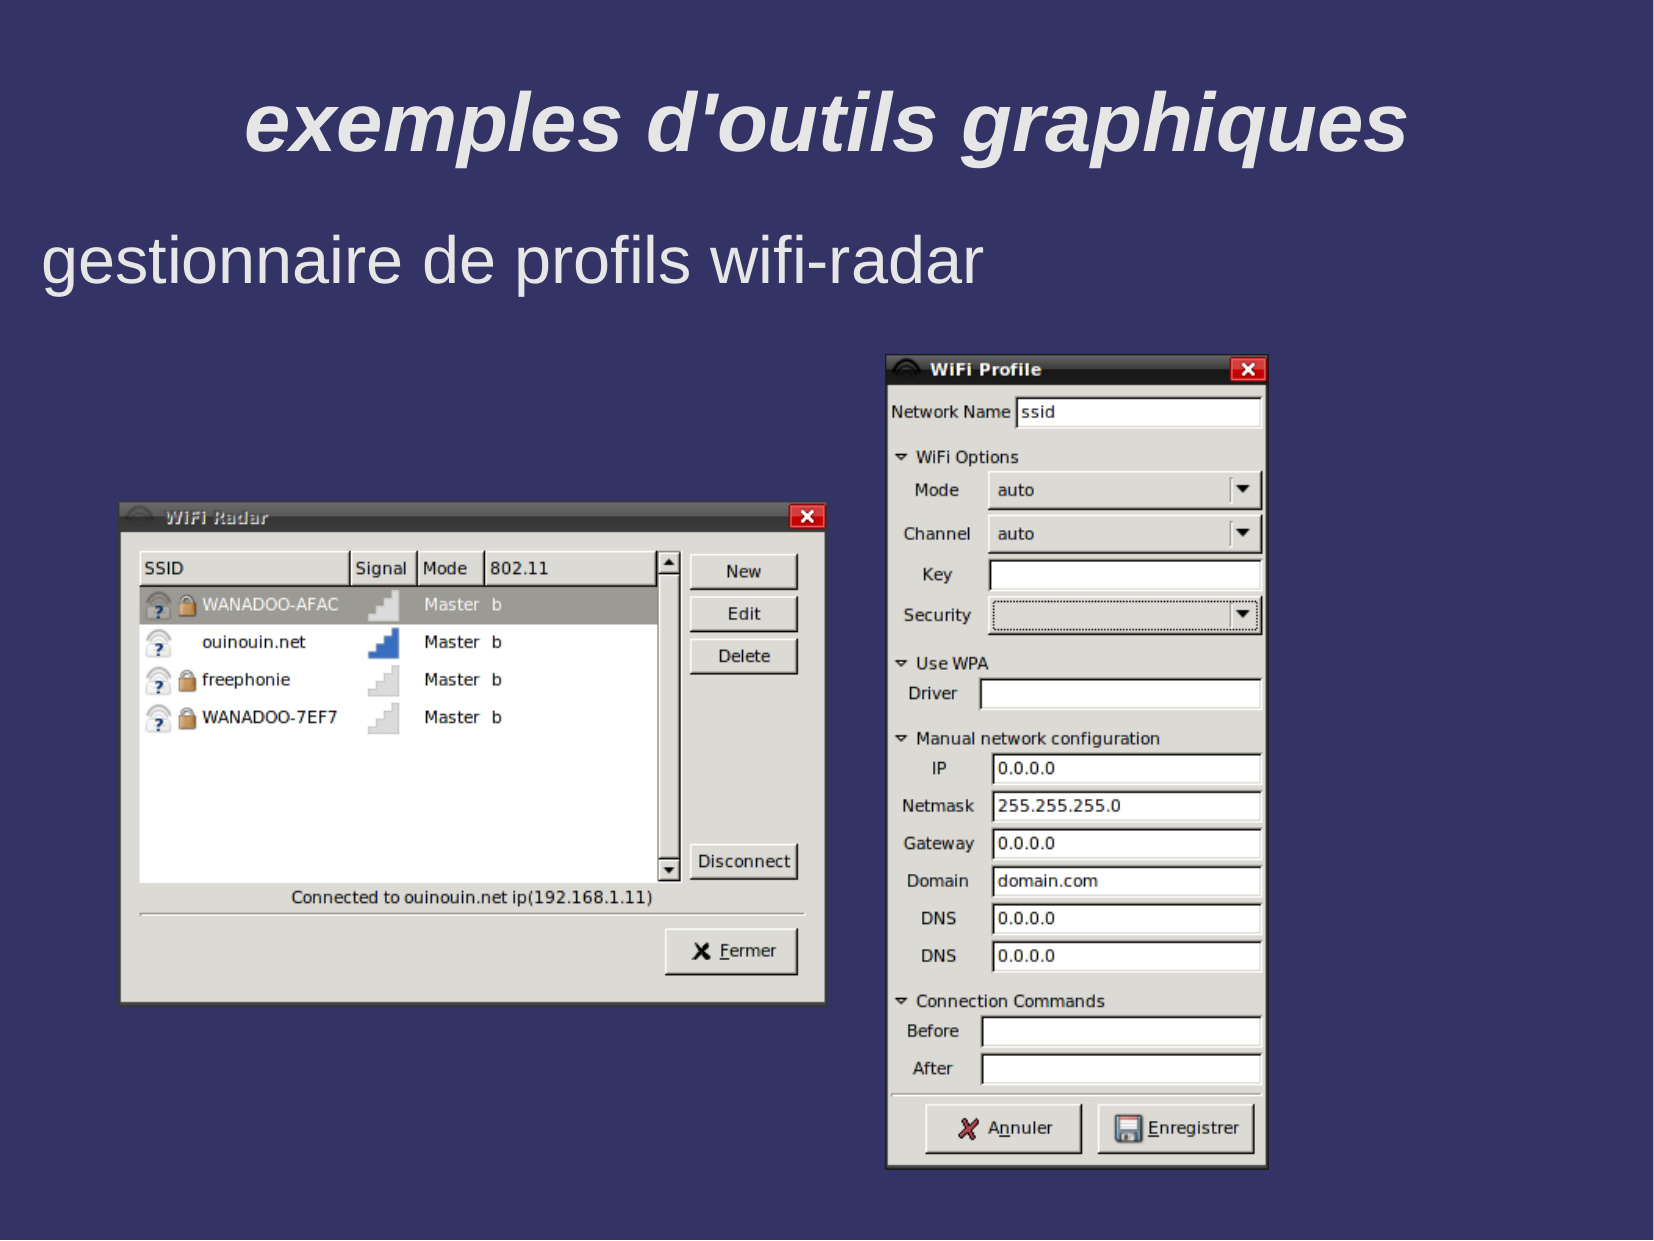

# exemples d'outils graphiques
gestionnaire de profils wifi-radar